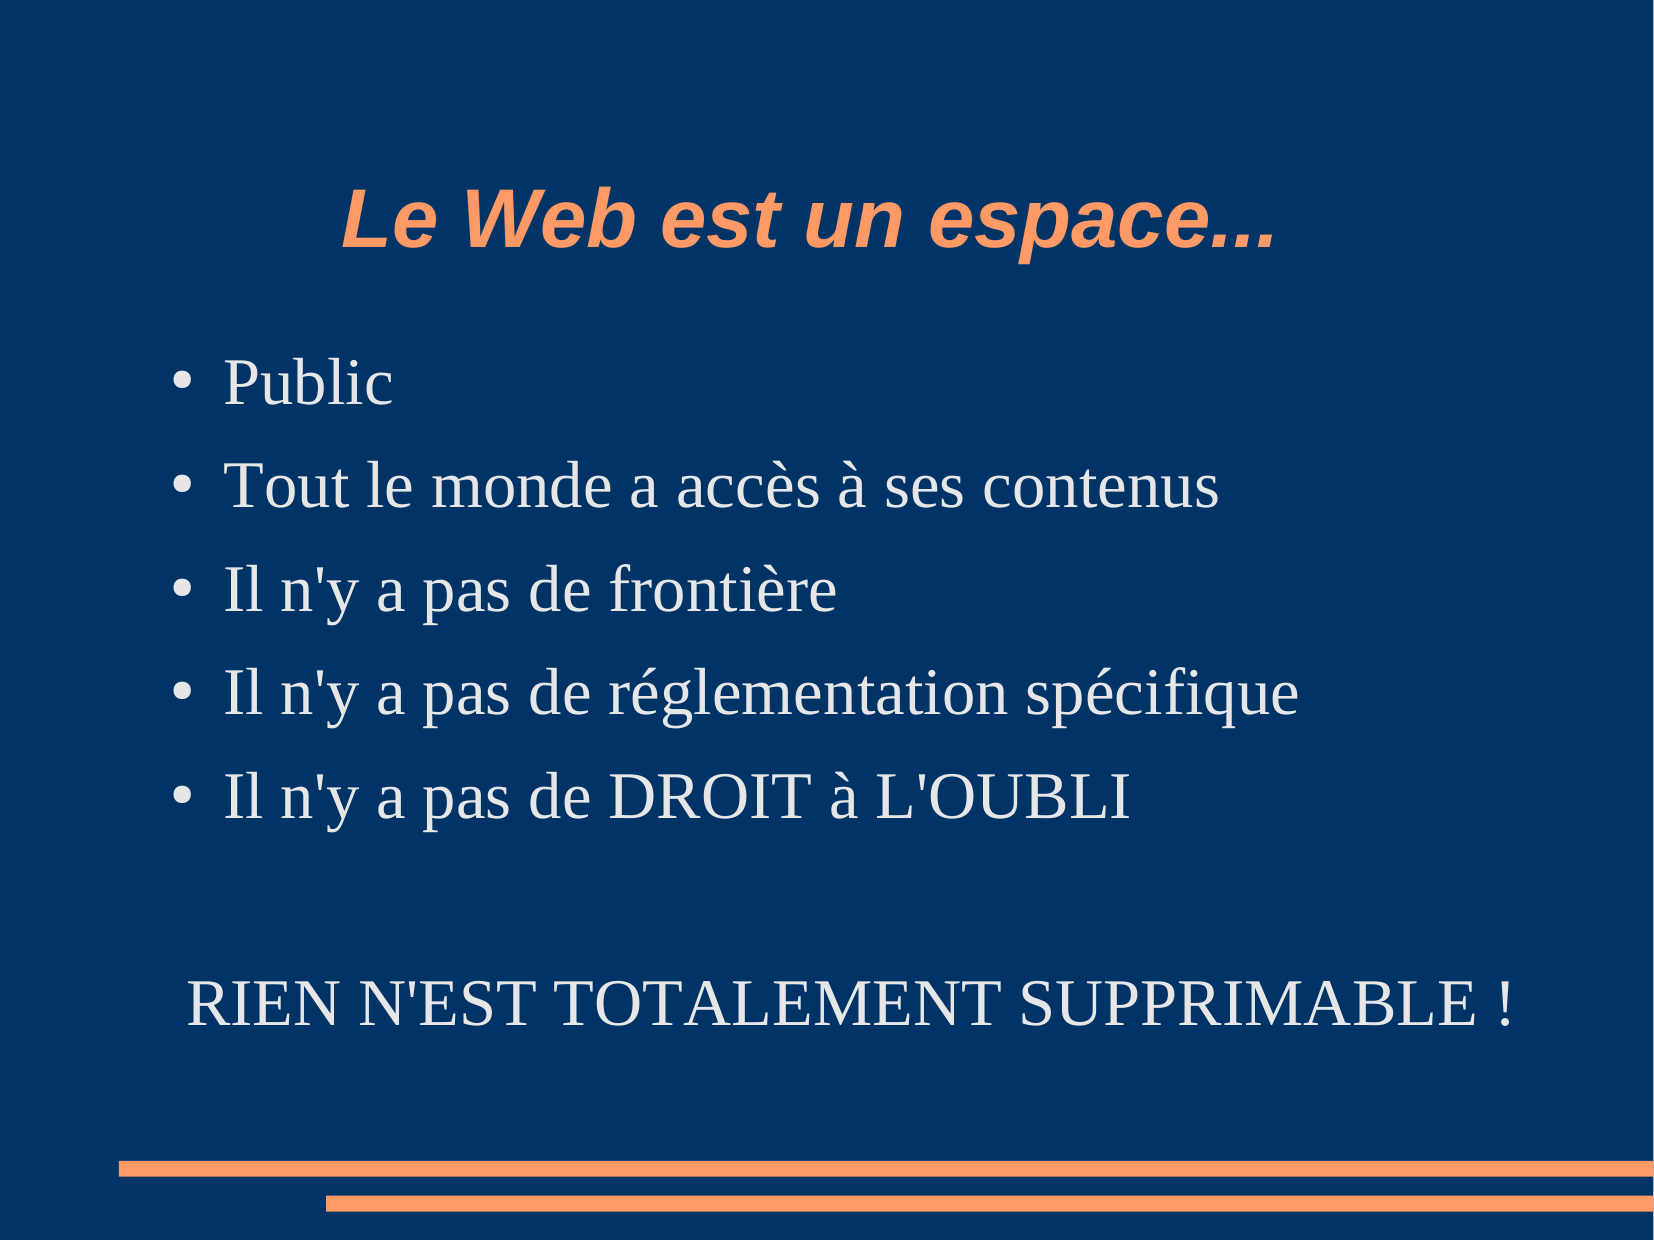

# Le Web est un espace...
Public
Tout le monde a accès à ses contenus
Il n'y a pas de frontière
Il n'y a pas de réglementation spécifique
Il n'y a pas de DROIT à L'OUBLI
RIEN N'EST TOTALEMENT SUPPRIMABLE !